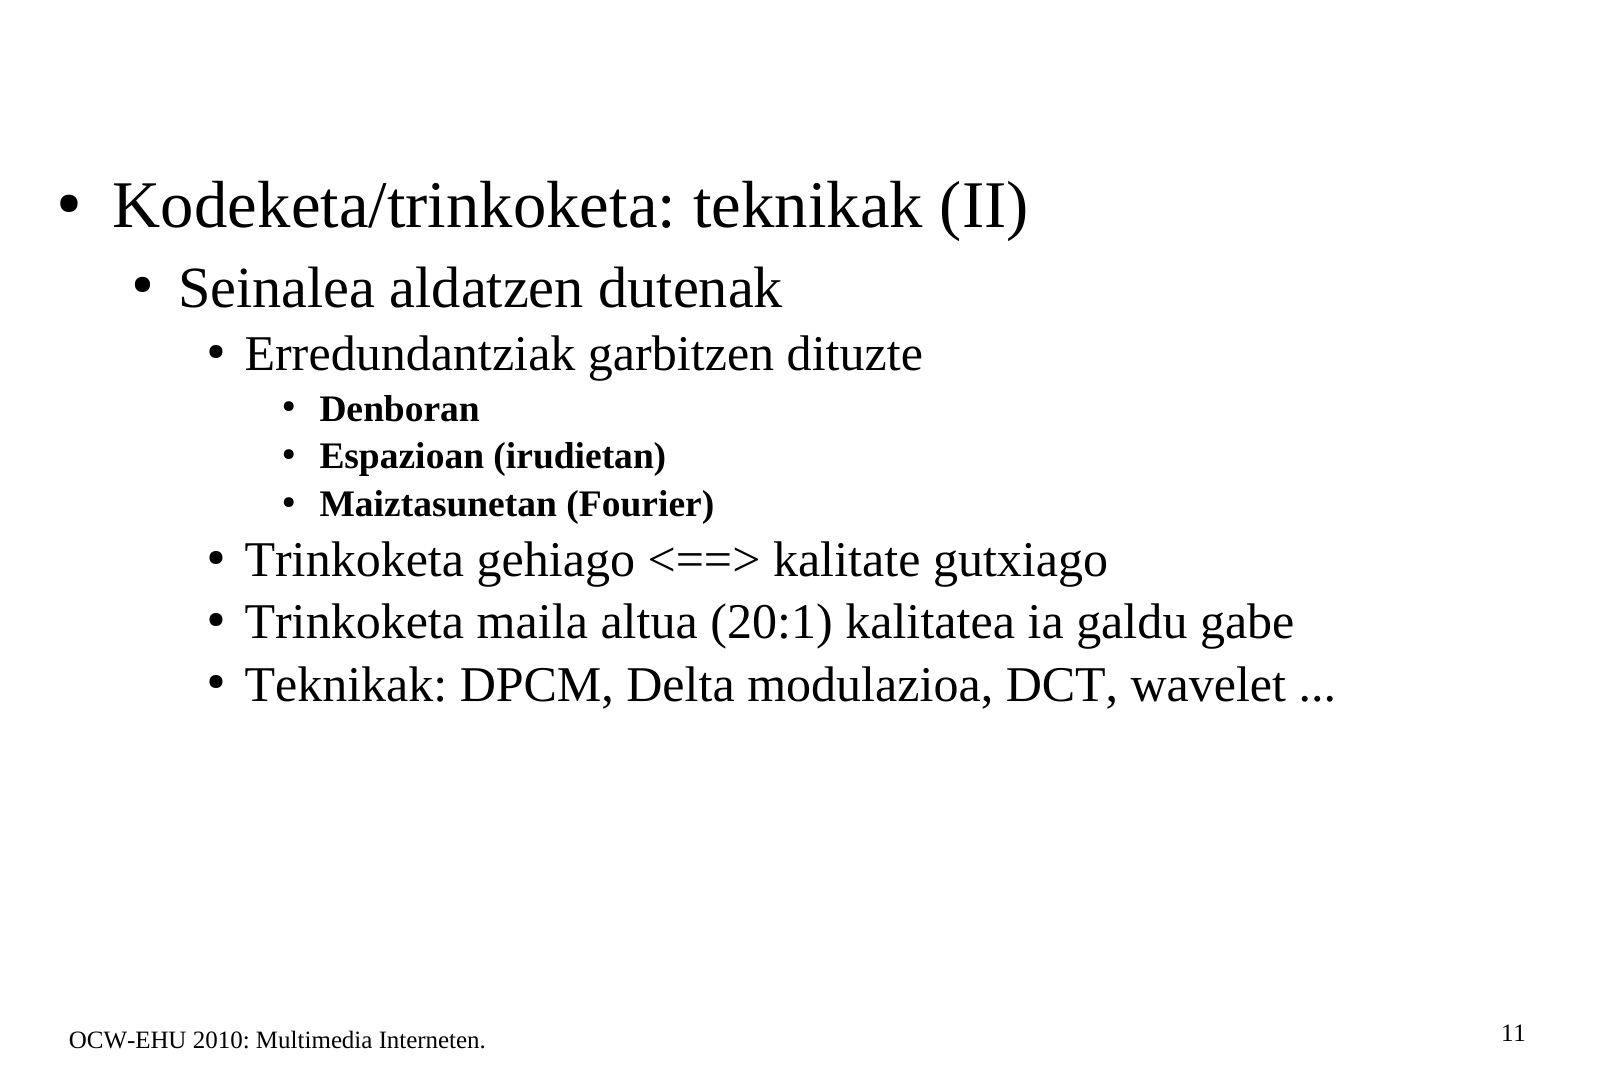

# Kodeketa/trinkoketa: teknikak (II)
Seinalea aldatzen dutenak
Erredundantziak garbitzen dituzte
Denboran
Espazioan (irudietan)
Maiztasunetan (Fourier)
Trinkoketa gehiago <==> kalitate gutxiago
Trinkoketa maila altua (20:1) kalitatea ia galdu gabe
Teknikak: DPCM, Delta modulazioa, DCT, wavelet ...
11